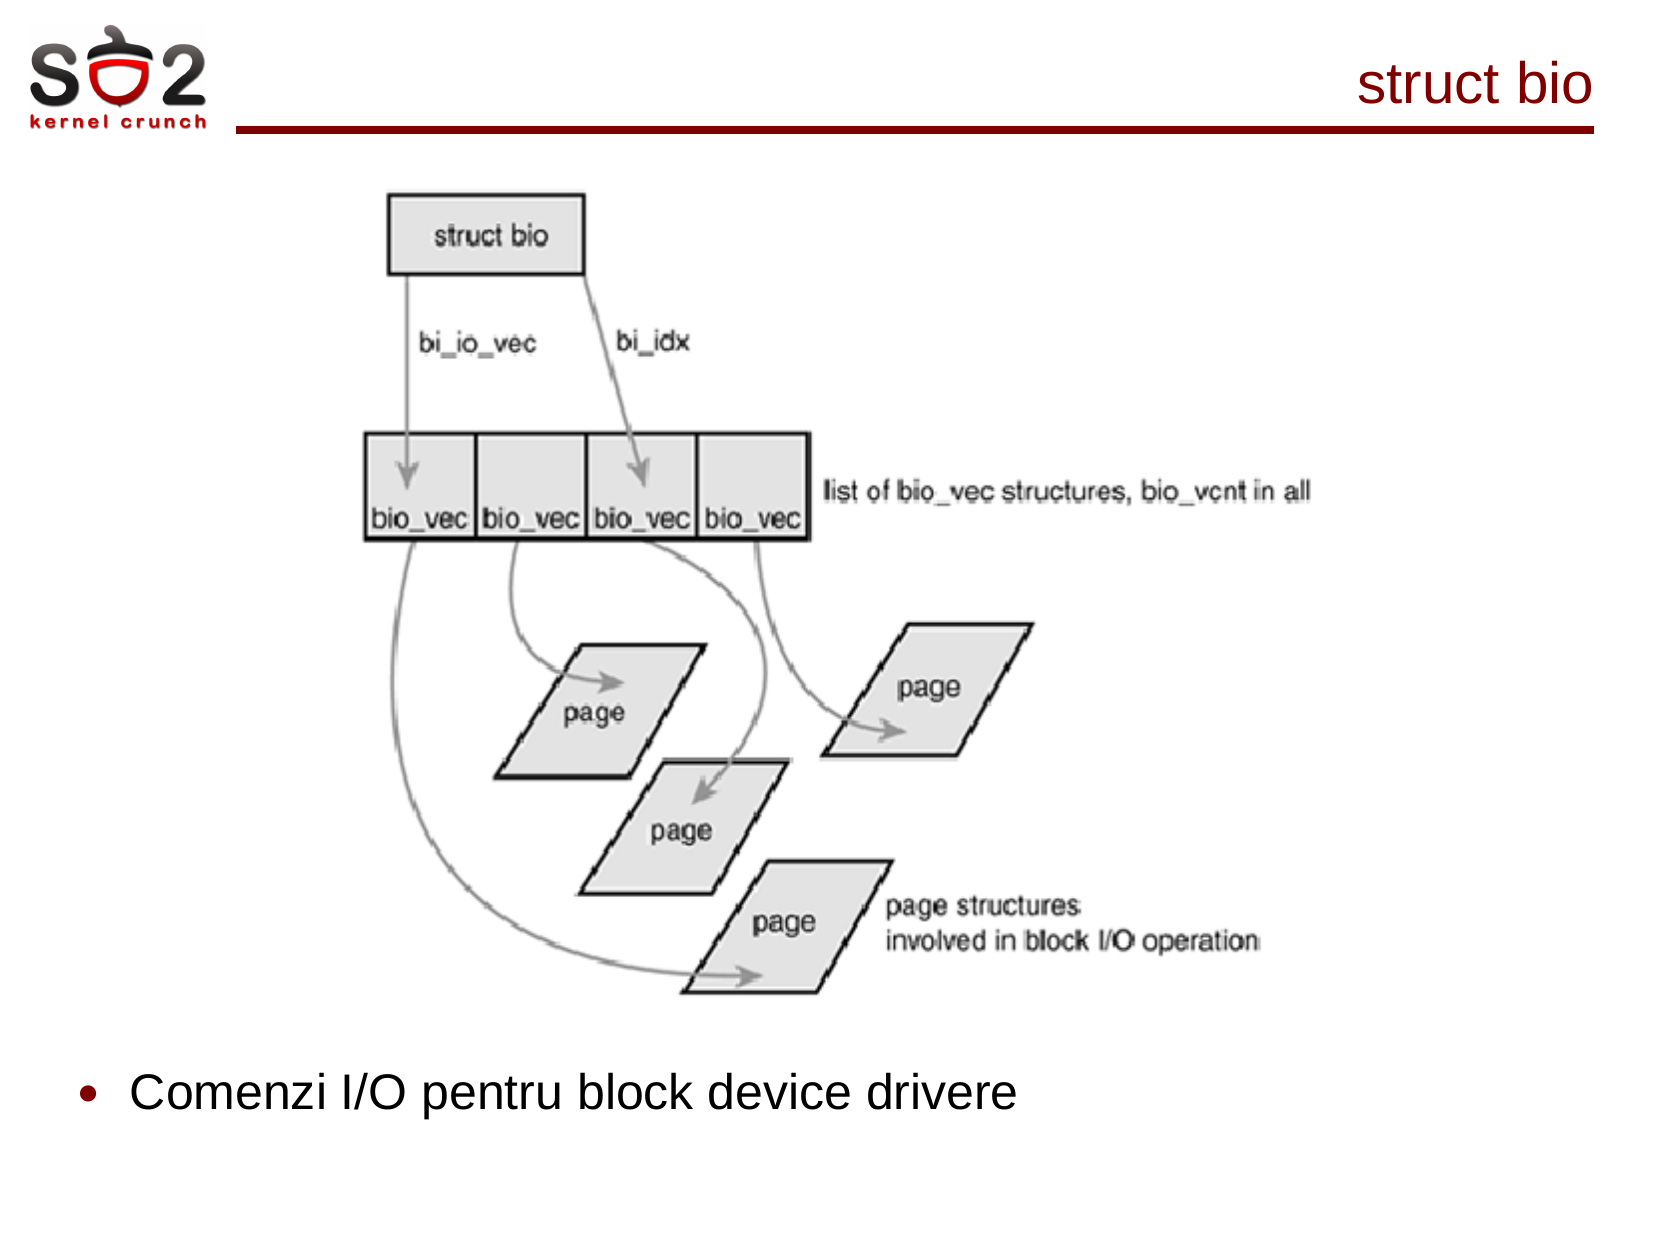

# struct bio
Comenzi I/O pentru block device drivere